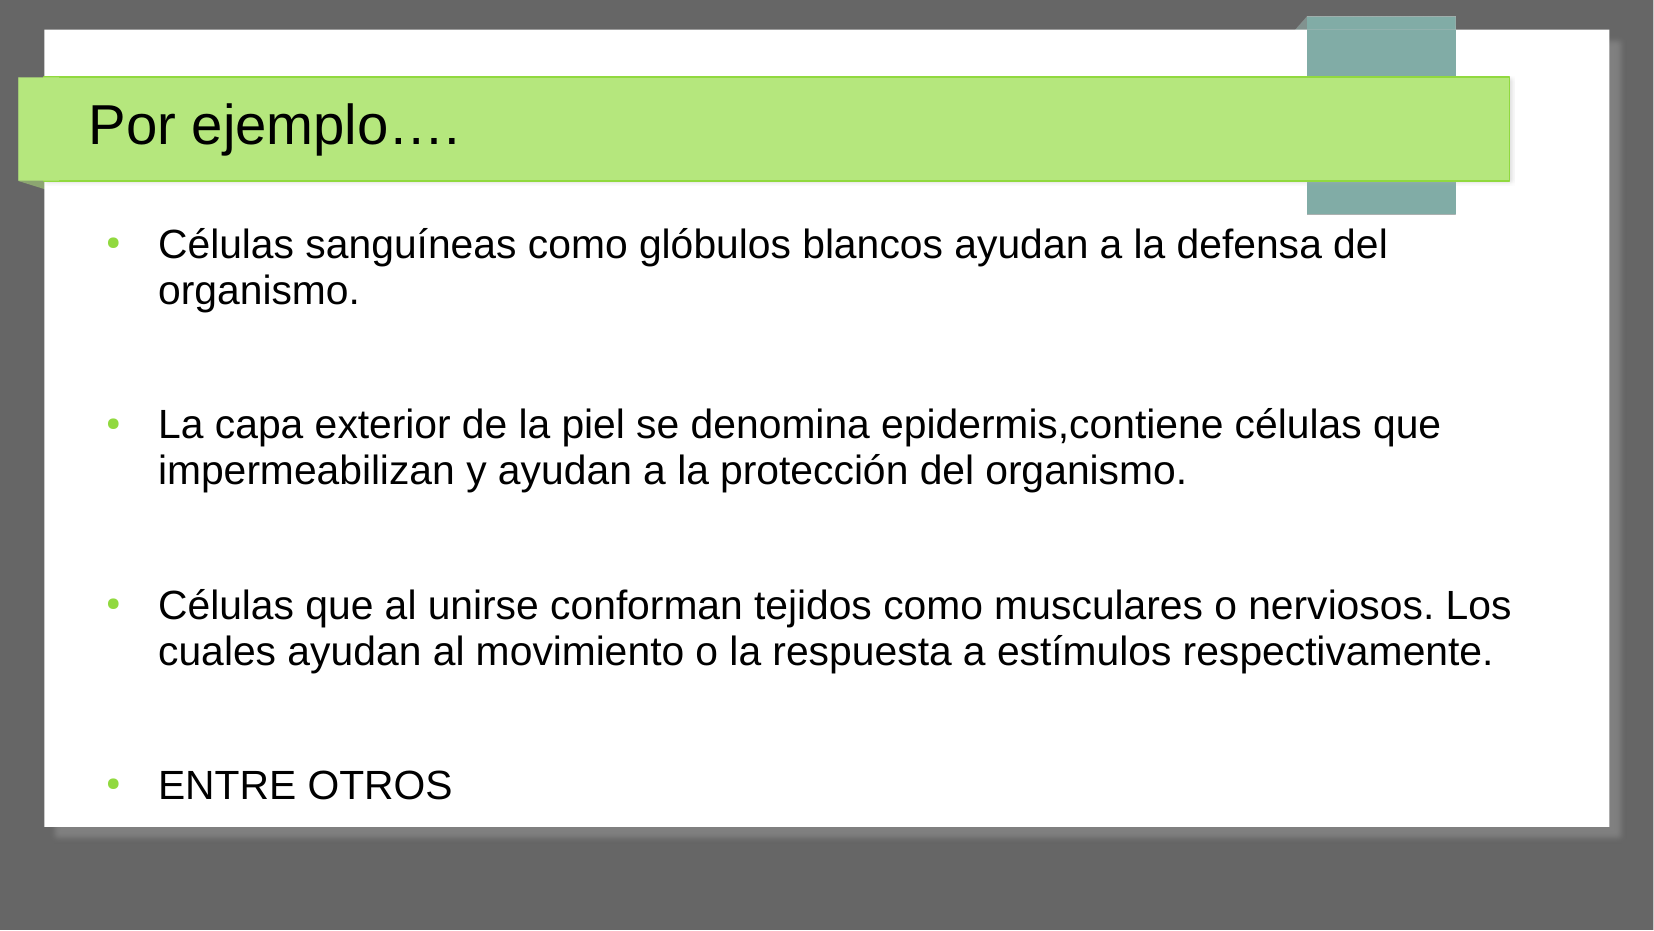

# Por ejemplo….
Células sanguíneas como glóbulos blancos ayudan a la defensa del organismo.
La capa exterior de la piel se denomina epidermis,contiene células que impermeabilizan y ayudan a la protección del organismo.
Células que al unirse conforman tejidos como musculares o nerviosos. Los cuales ayudan al movimiento o la respuesta a estímulos respectivamente.
ENTRE OTROS